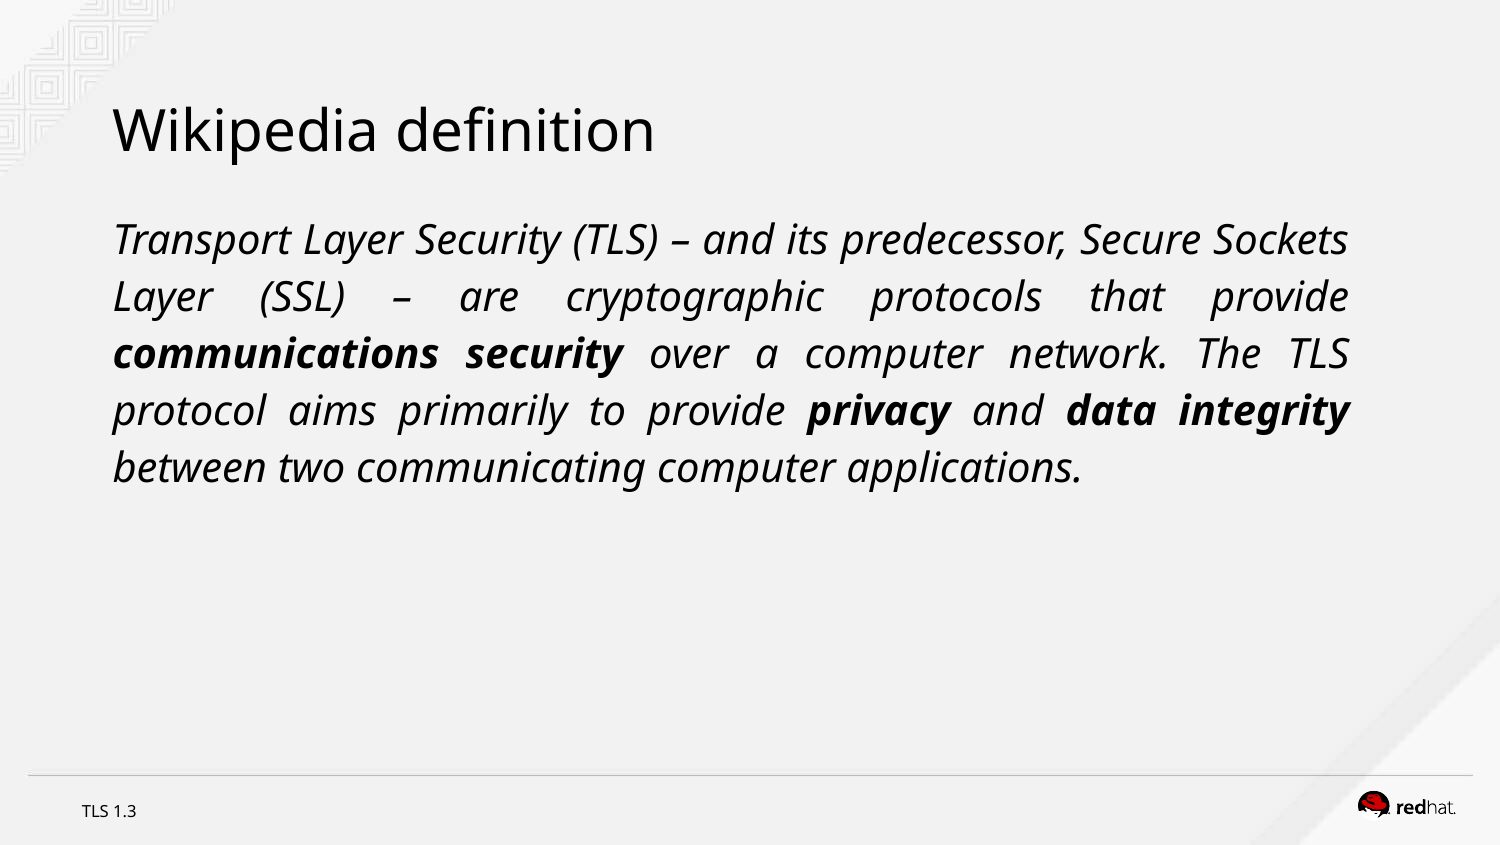

# Wikipedia definition
Transport Layer Security (TLS) – and its predecessor, Secure Sockets Layer (SSL) – are cryptographic protocols that provide communications security over a computer network. The TLS protocol aims primarily to provide privacy and data integrity between two communicating computer applications.
TLS 1.3